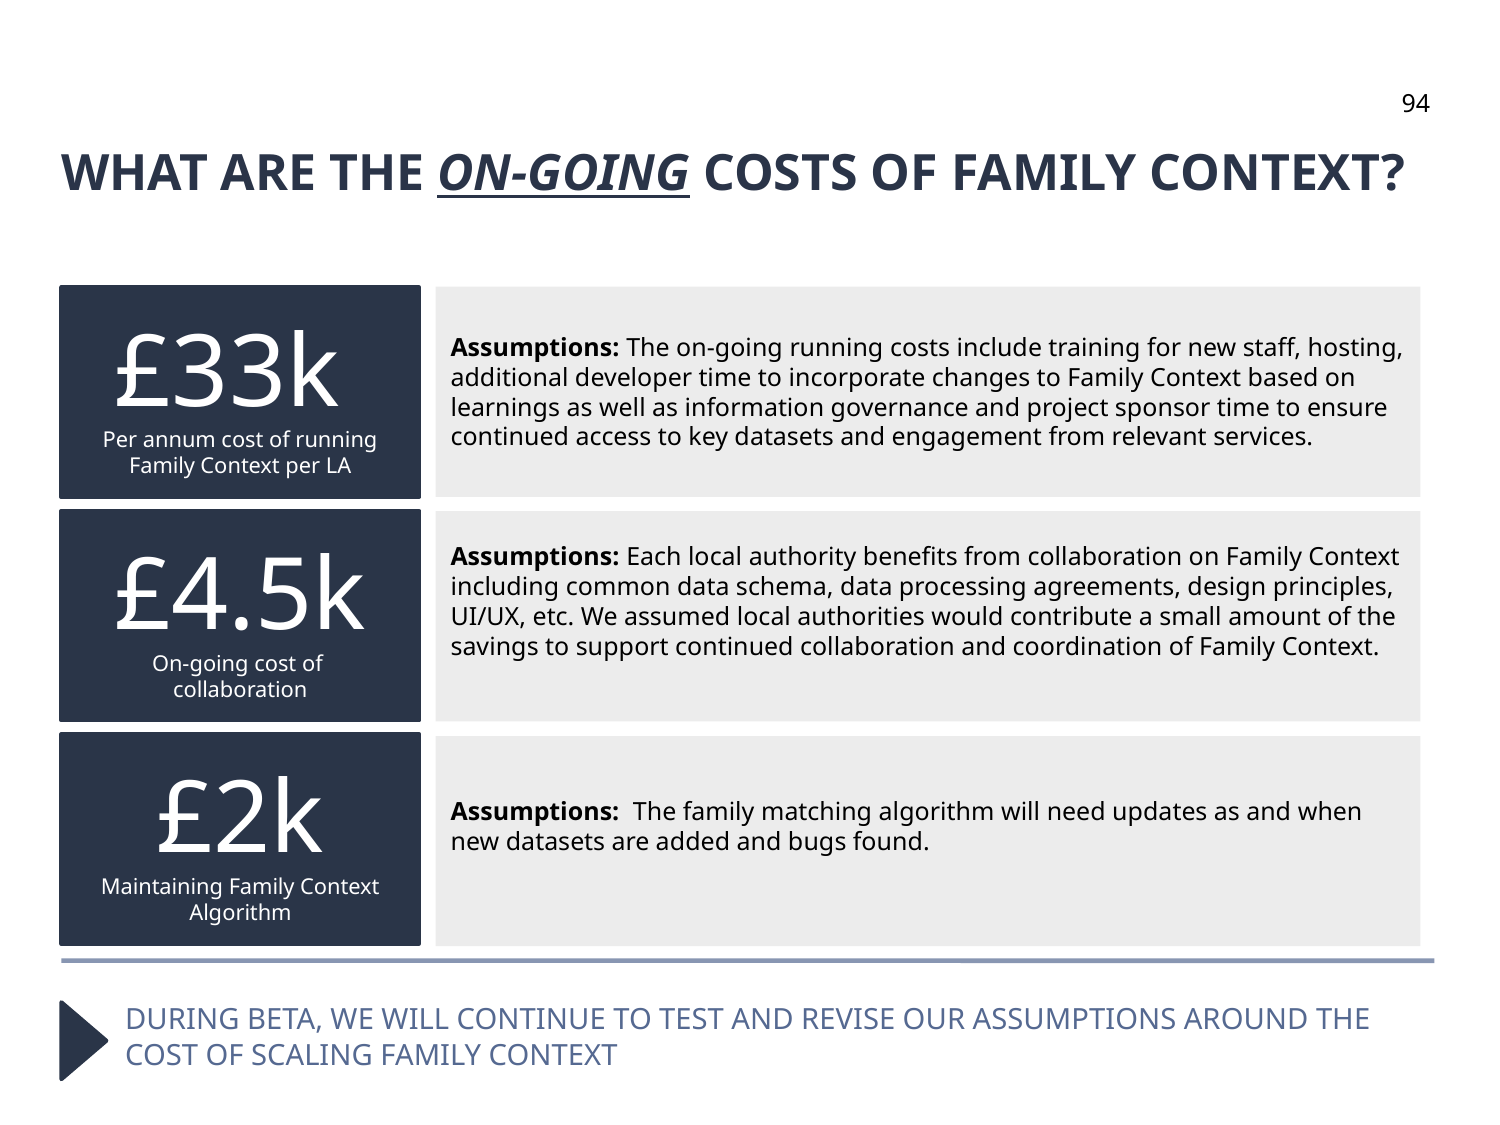

WHAT ARE THE ON-GOING COSTS OF FAMILY CONTEXT?
Assumptions: The on-going running costs include training for new staff, hosting, additional developer time to incorporate changes to Family Context based on learnings as well as information governance and project sponsor time to ensure continued access to key datasets and engagement from relevant services.
Assumptions: Each local authority benefits from collaboration on Family Context including common data schema, data processing agreements, design principles, UI/UX, etc. We assumed local authorities would contribute a small amount of the savings to support continued collaboration and coordination of Family Context.
Assumptions: The family matching algorithm will need updates as and when new datasets are added and bugs found.
£33k
Per annum cost of running Family Context per LA
£4.5k
On-going cost of
collaboration
£2k
Maintaining Family Context Algorithm
DURING BETA, WE WILL CONTINUE TO TEST AND REVISE OUR ASSUMPTIONS AROUND THE COST OF SCALING FAMILY CONTEXT